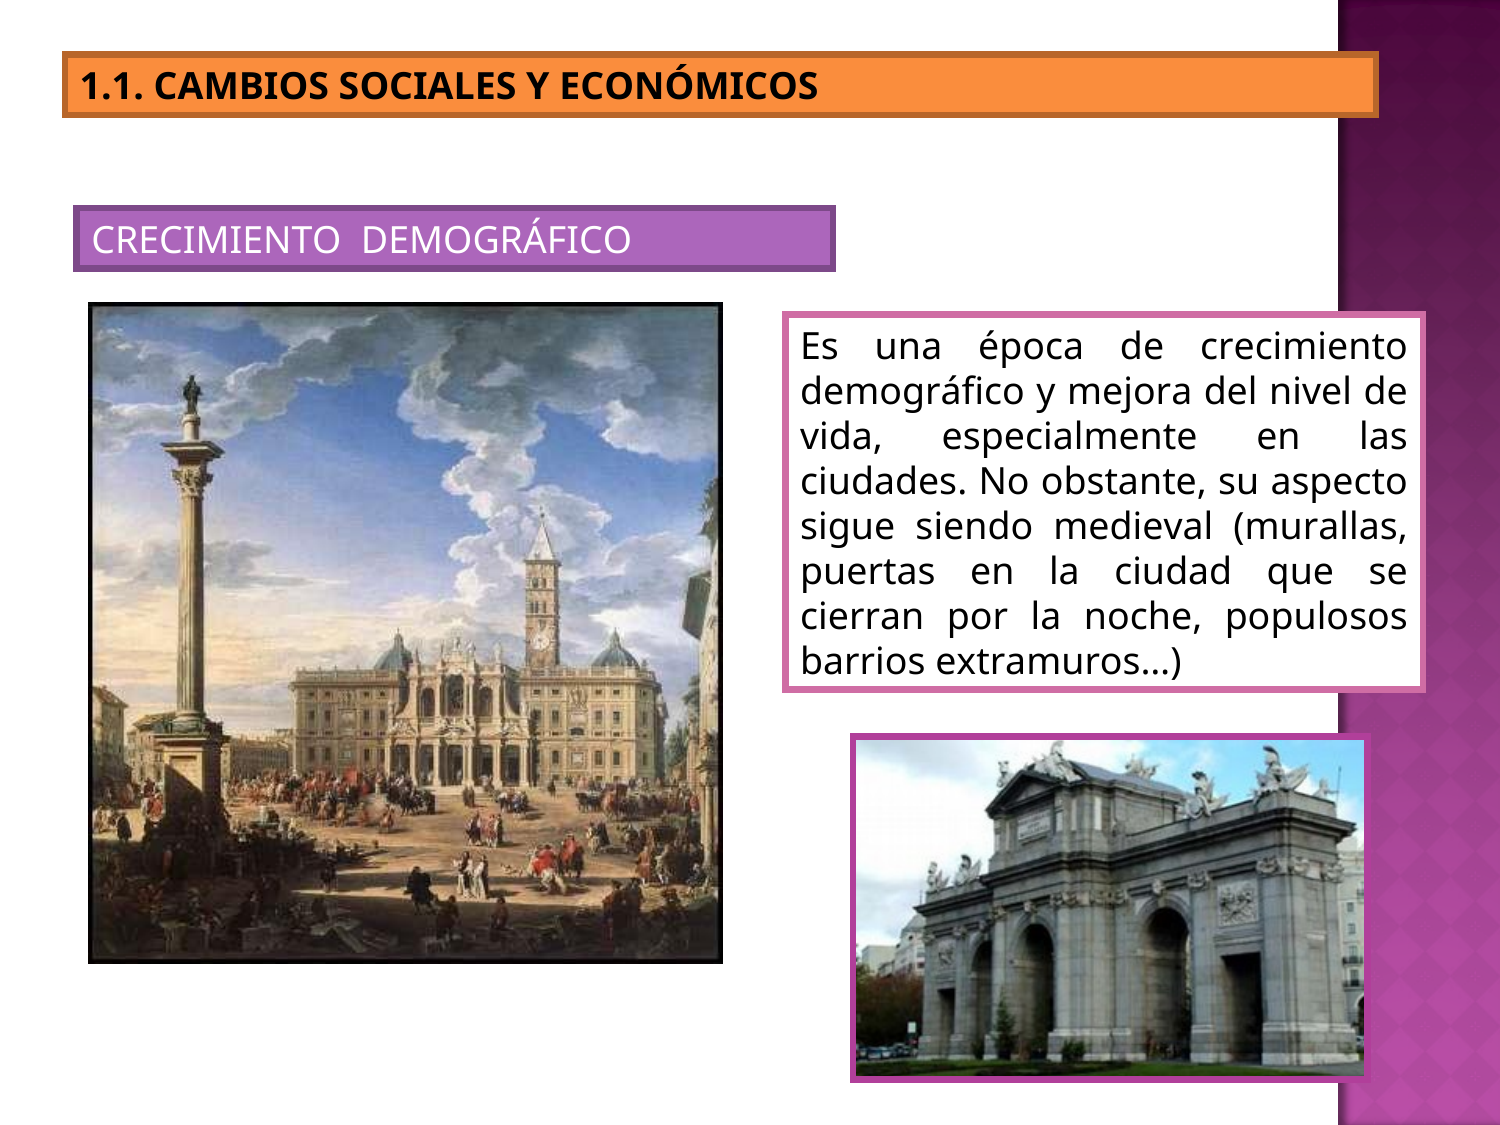

1.1. CAMBIOS SOCIALES Y ECONÓMICOS
CRECIMIENTO DEMOGRÁFICO
Es una época de crecimiento demográfico y mejora del nivel de vida, especialmente en las ciudades. No obstante, su aspecto sigue siendo medieval (murallas, puertas en la ciudad que se cierran por la noche, populosos barrios extramuros…)